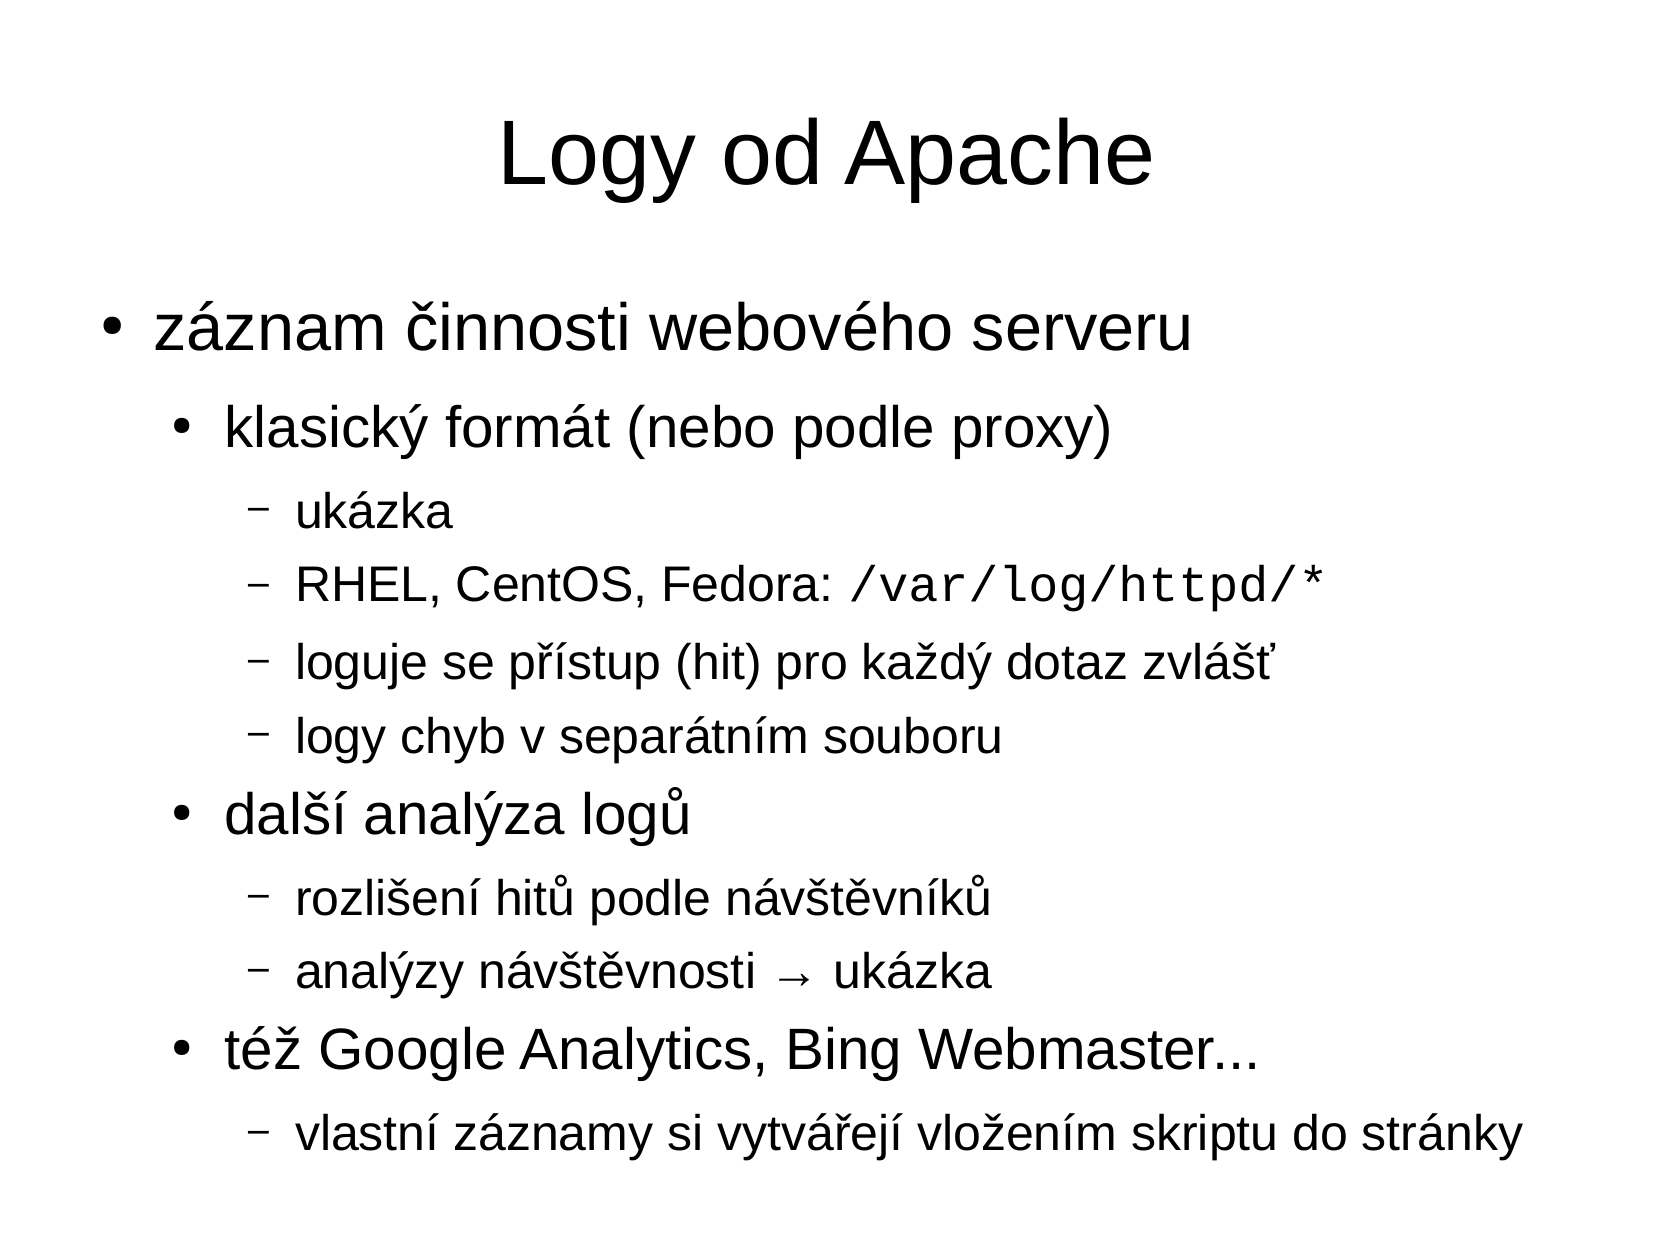

# Logy od Apache
záznam činnosti webového serveru
klasický formát (nebo podle proxy)
ukázka
RHEL, CentOS, Fedora: /var/log/httpd/*
loguje se přístup (hit) pro každý dotaz zvlášť
logy chyb v separátním souboru
další analýza logů
rozlišení hitů podle návštěvníků
analýzy návštěvnosti → ukázka
též Google Analytics, Bing Webmaster...
vlastní záznamy si vytvářejí vložením skriptu do stránky